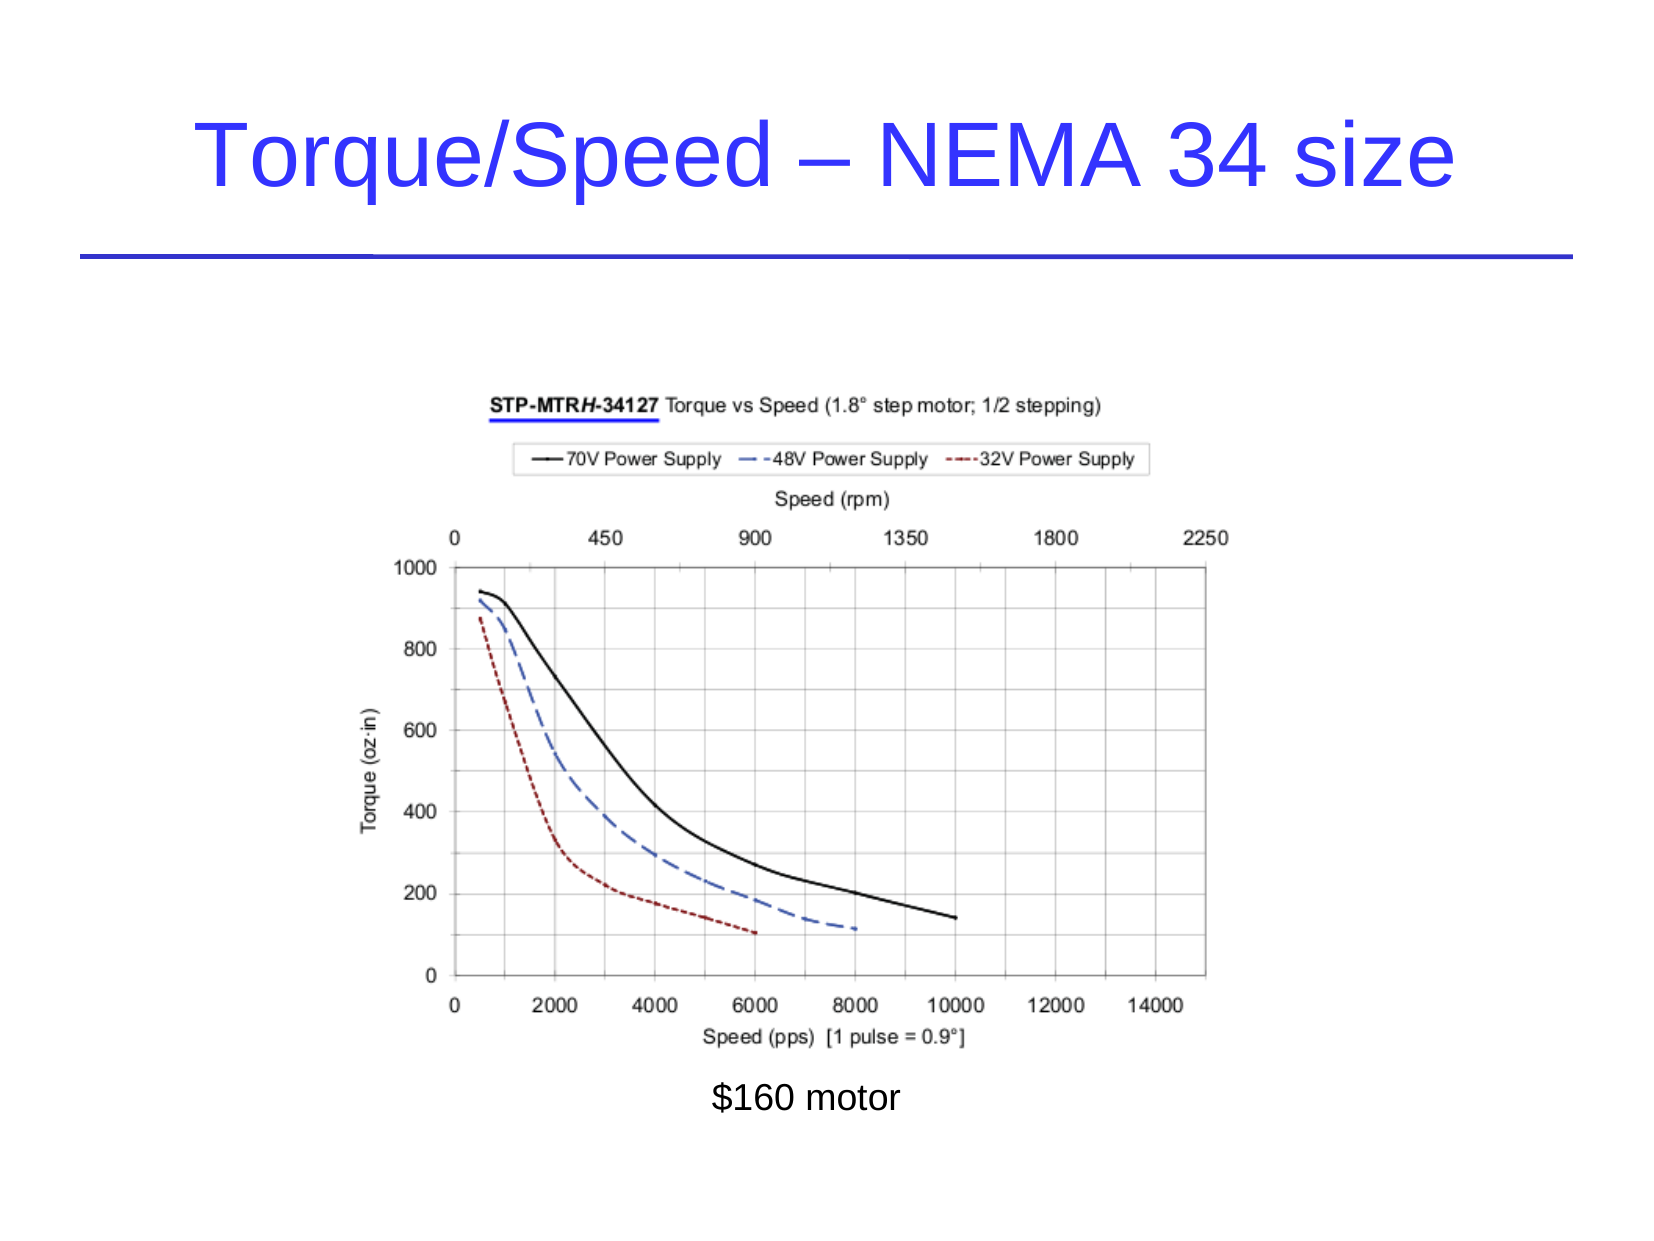

# Torque/Speed – NEMA 34 size
$160 motor